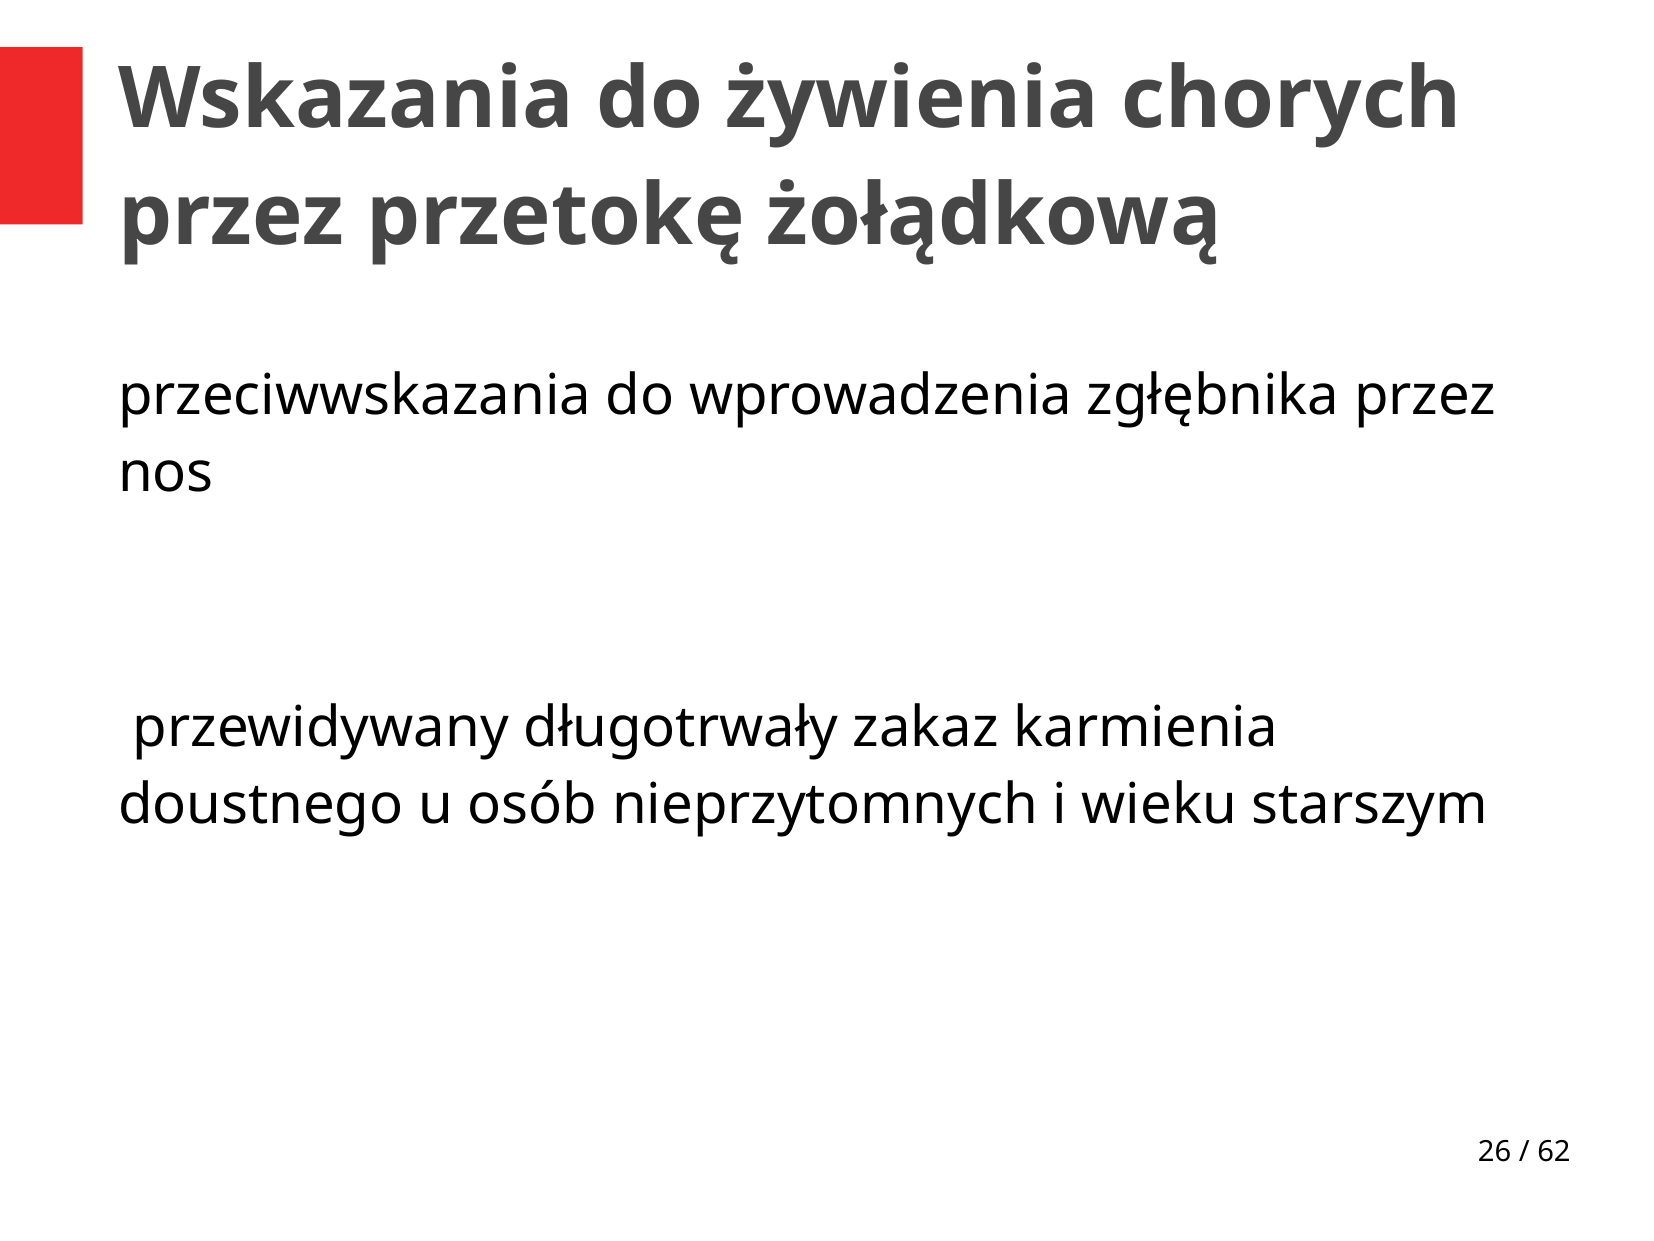

# Wskazania do żywienia chorych przez przetokę żołądkową
przeciwwskazania do wprowadzenia zgłębnika przez nos
 przewidywany długotrwały zakaz karmienia doustnego u osób nieprzytomnych i wieku starszym
26